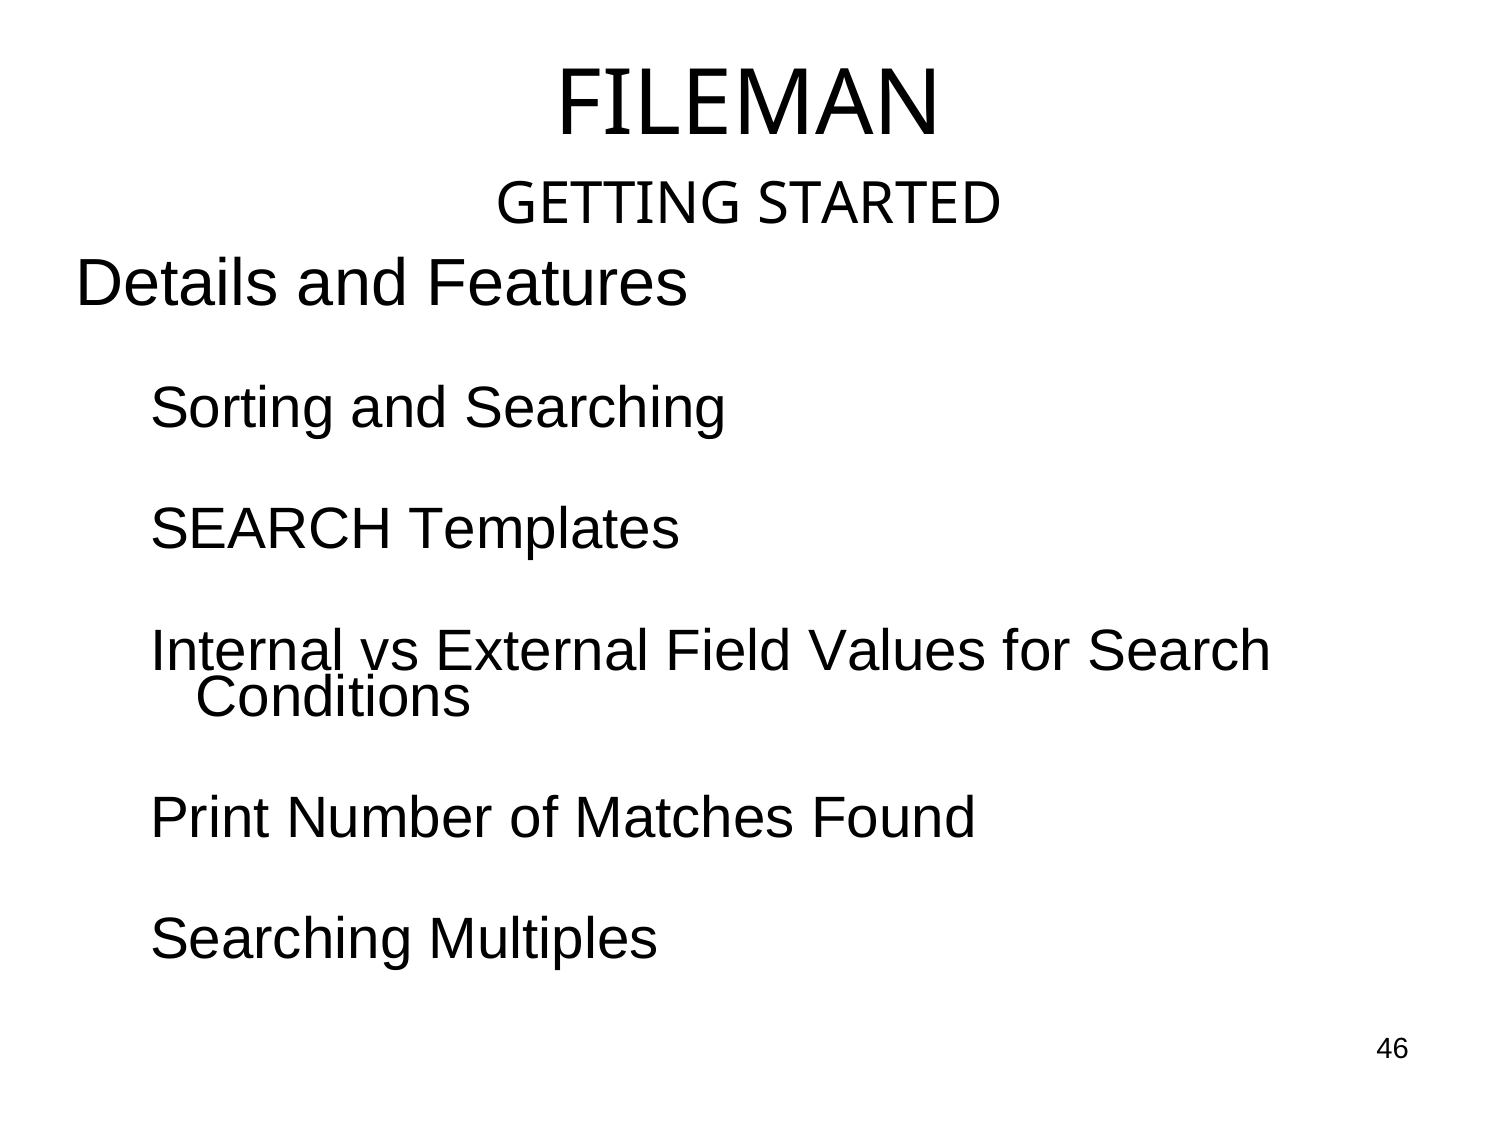

# FILEMAN GETTING STARTED
Details and Features
Sorting and Searching
SEARCH Templates
Internal vs External Field Values for Search Conditions
Print Number of Matches Found
Searching Multiples
46